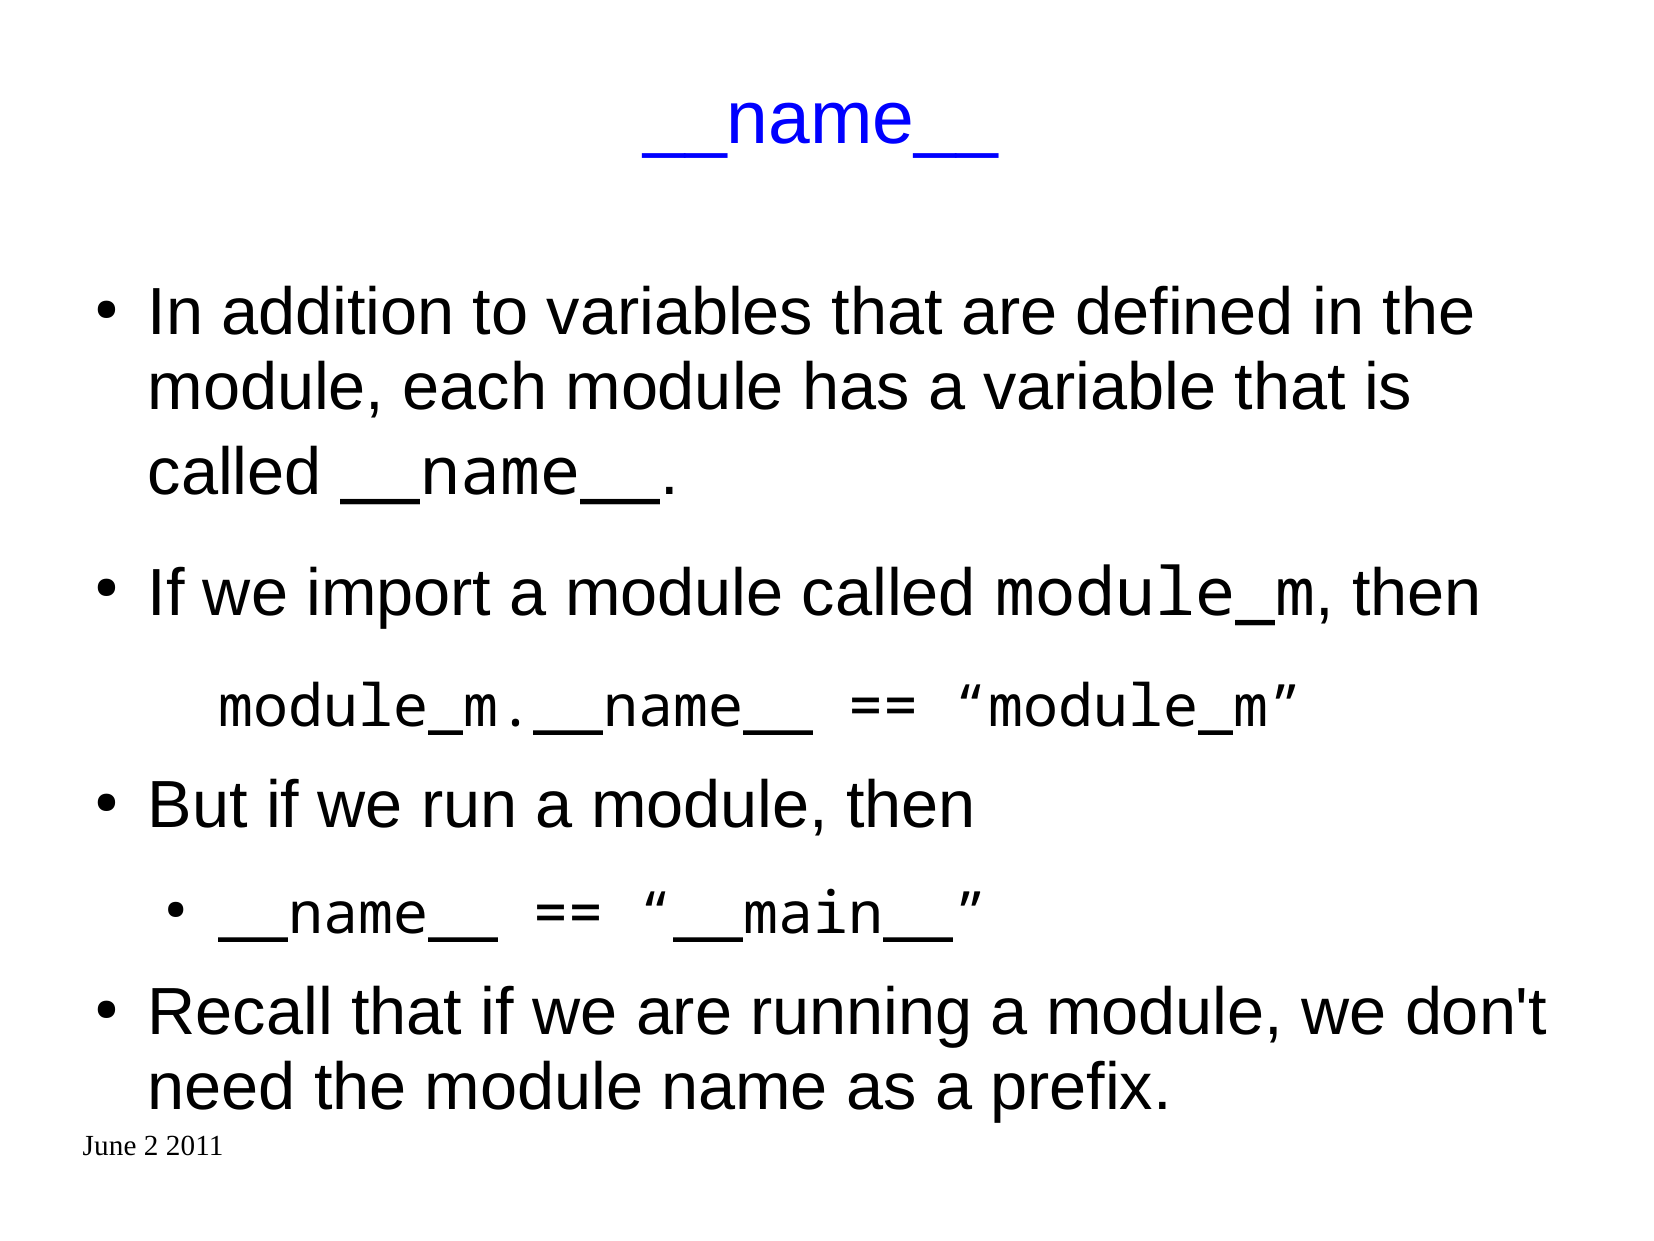

# __name__
In addition to variables that are defined in the module, each module has a variable that is called __name__.
If we import a module called module_m, then
module_m.__name__ == “module_m”
But if we run a module, then
__name__ == “__main__”
Recall that if we are running a module, we don't need the module name as a prefix.
June 2 2011